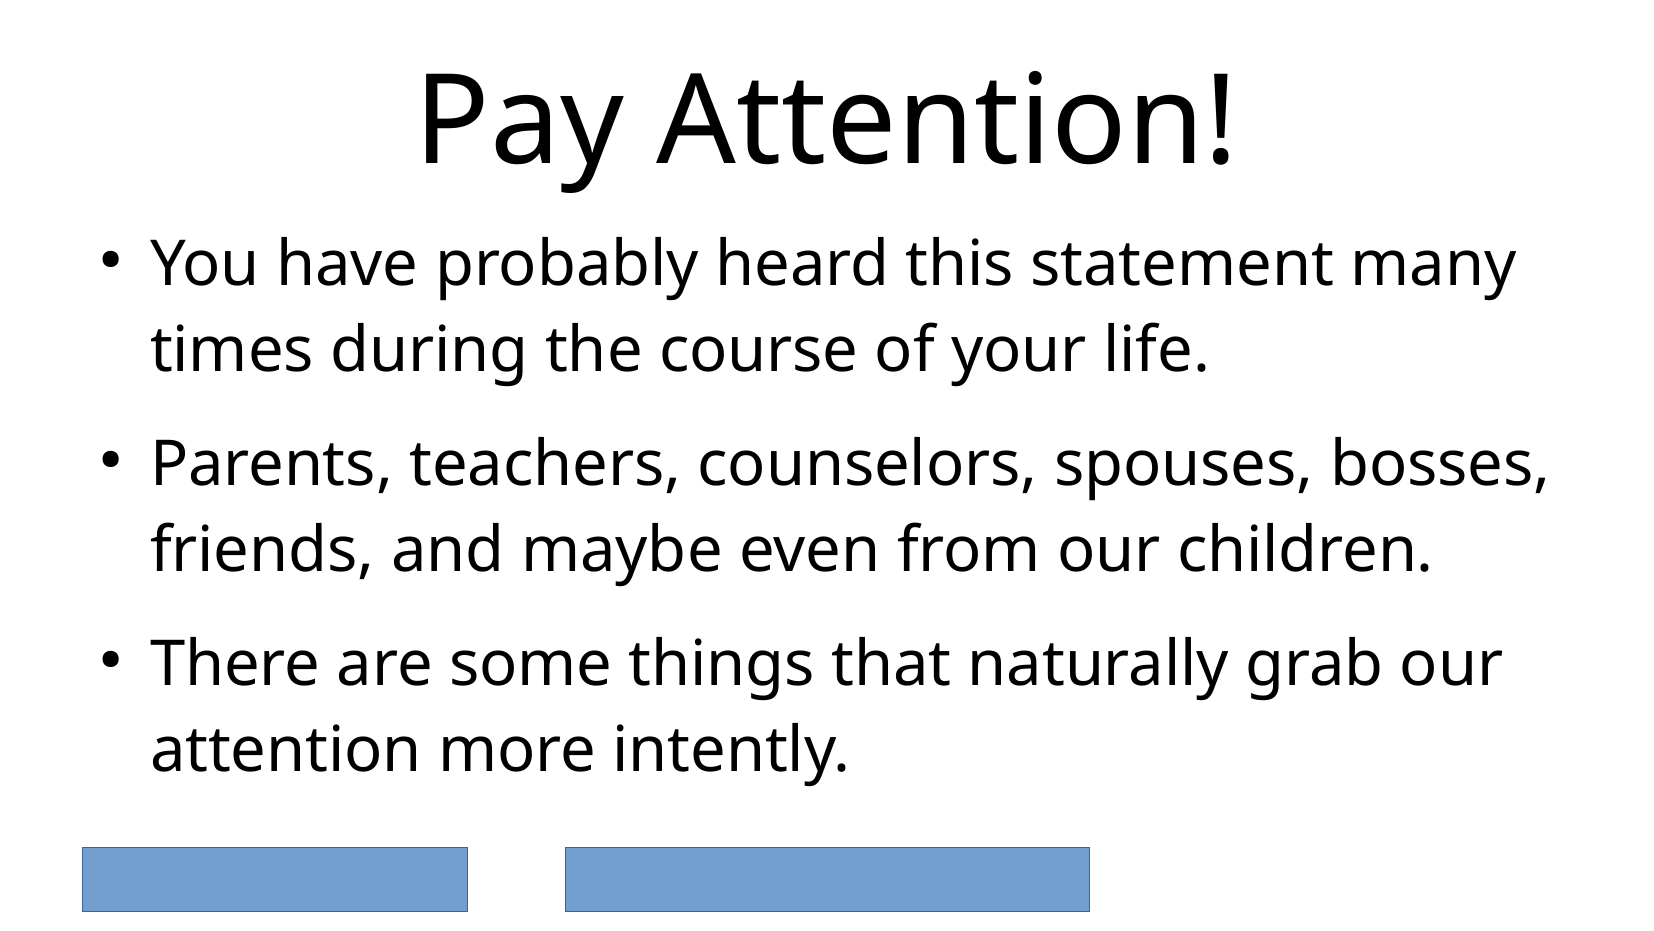

# Pay Attention!
You have probably heard this statement many times during the course of your life.
Parents, teachers, counselors, spouses, bosses, friends, and maybe even from our children.
There are some things that naturally grab our attention more intently.